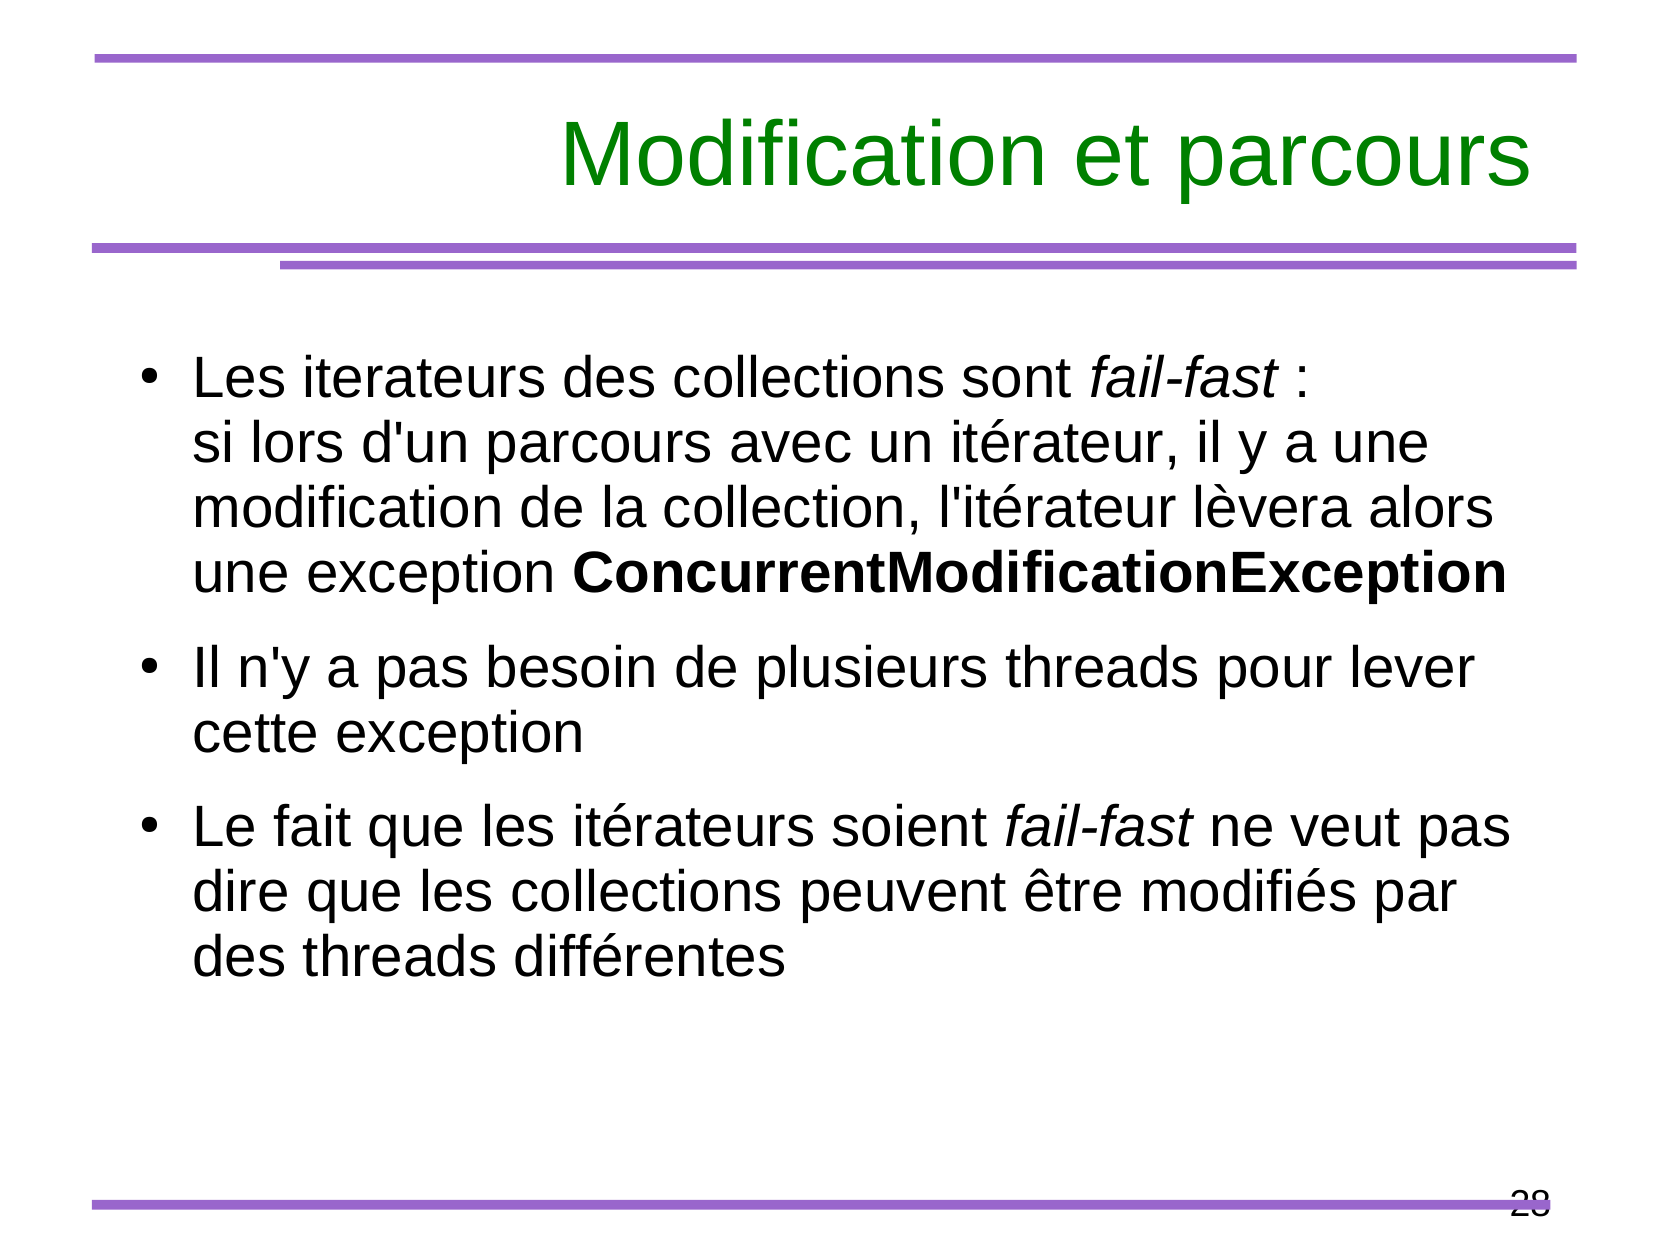

# Modification et parcours
Les iterateurs des collections sont fail-fast :
si lors d'un parcours avec un itérateur, il y a une modification de la collection, l'itérateur lèvera alors une exception ConcurrentModificationException
Il n'y a pas besoin de plusieurs threads pour lever cette exception
Le fait que les itérateurs soient fail-fast ne veut pas dire que les collections peuvent être modifiés par des threads différentes